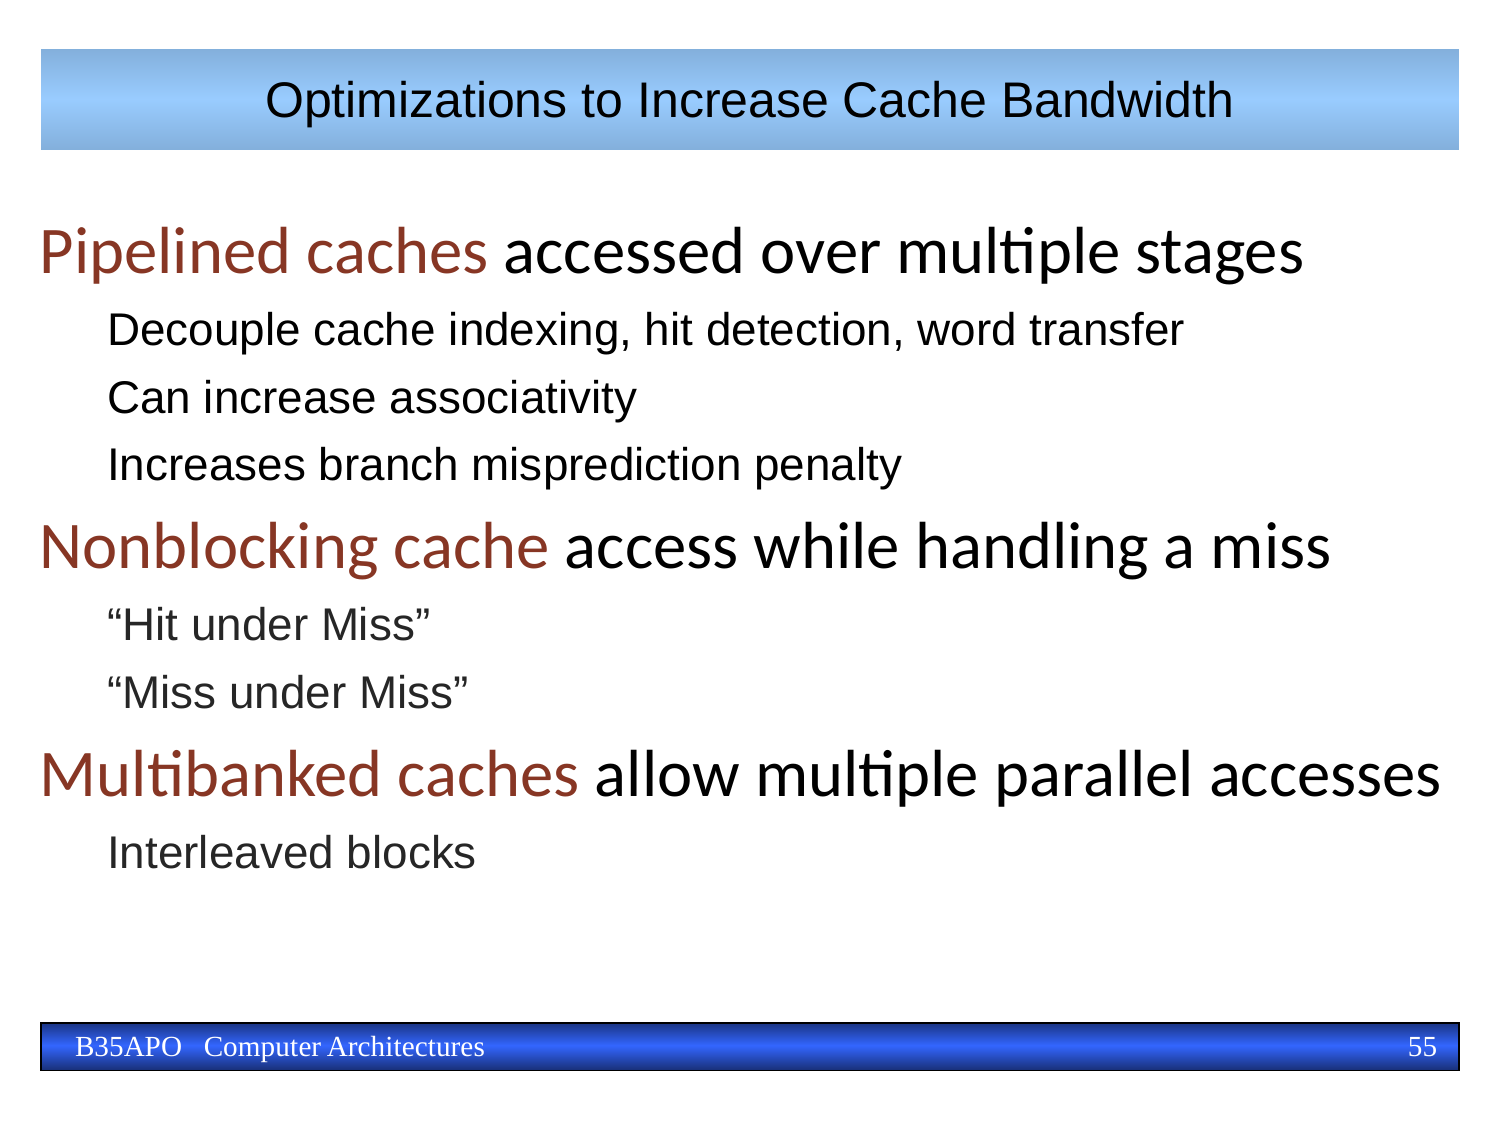

# Optimizations to Increase Cache Bandwidth
Pipelined caches accessed over multiple stages
Decouple cache indexing, hit detection, word transfer
Can increase associativity
Increases branch misprediction penalty
Nonblocking cache access while handling a miss
“Hit under Miss”
“Miss under Miss”
Multibanked caches allow multiple parallel accesses
Interleaved blocks
B35APO Computer Architectures
55